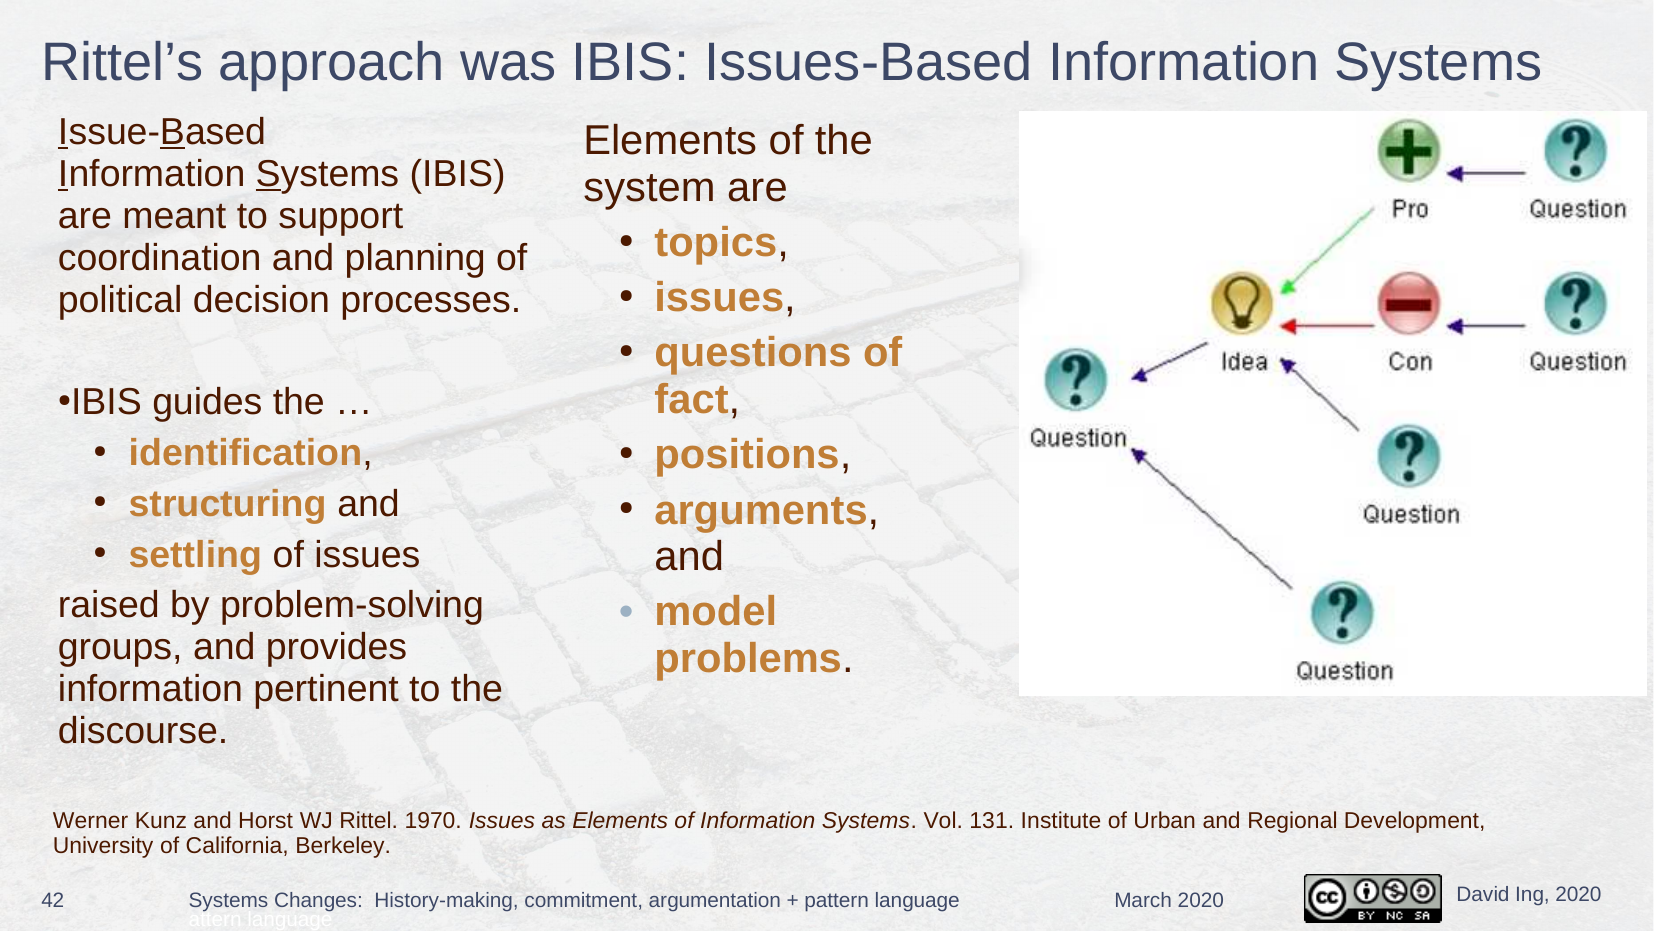

# Rittel’s approach was IBIS: Issues-Based Information Systems
Issue-Based
Information Systems (IBIS)
are meant to support coordination and planning of political decision processes.
IBIS guides the …
identification,
structuring and
settling of issues
raised by problem-solving groups, and provides information pertinent to the discourse.
Elements of the system are
topics,
issues,
questions of fact,
positions,
arguments, and
model problems.
Werner Kunz and Horst WJ Rittel. 1970. Issues as Elements of Information Systems. Vol. 131. Institute of Urban and Regional Development, University of California, Berkeley.
Systems Changes: History-making, commitment, argumentation + pattern language
March 2020